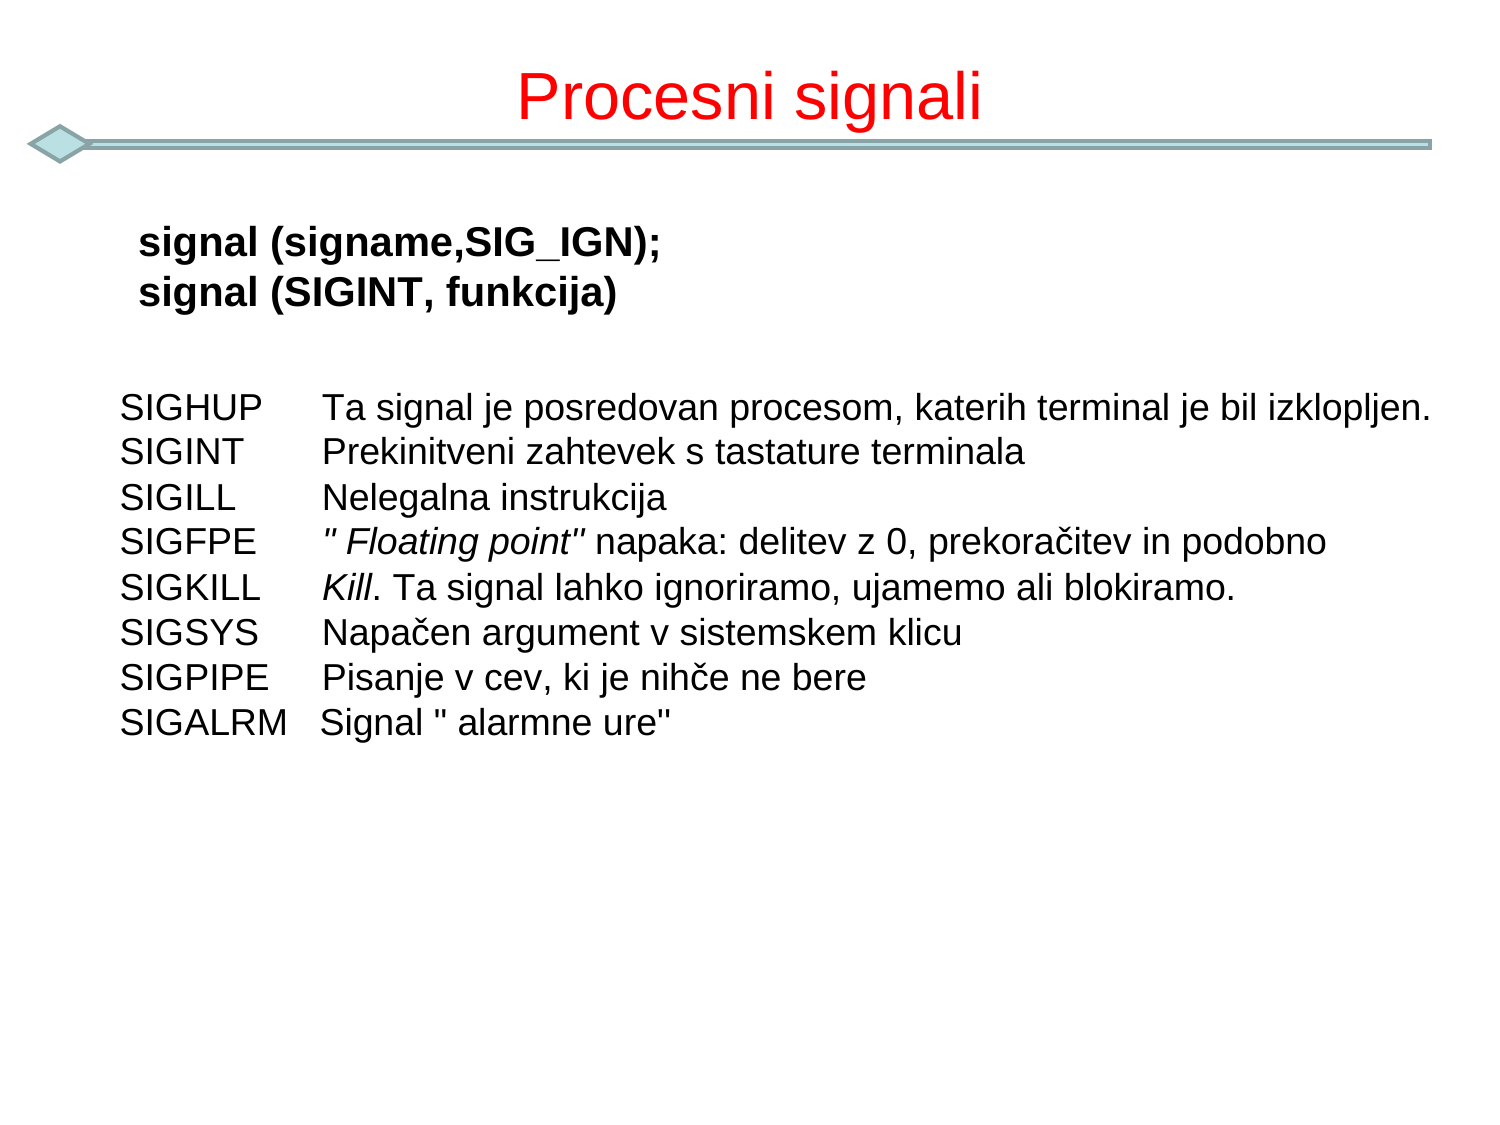

# Procesni signali
signal (signame,SIG_IGN);
signal (SIGINT, funkcija)
SIGHUP	 Ta signal je posredovan procesom, katerih terminal je bil izklopljen.
SIGINT	 Prekinitveni zahtevek s tastature terminala
SIGILL	 Nelegalna instrukcija
SIGFPE	 " Floating point'' napaka: delitev z 0, prekoračitev in podobno
SIGKILL	 Kill. Ta signal lahko ignoriramo, ujamemo ali blokiramo.
SIGSYS	 Napačen argument v sistemskem klicu
SIGPIPE Pisanje v cev, ki je nihče ne bere
SIGALRM Signal " alarmne ure''